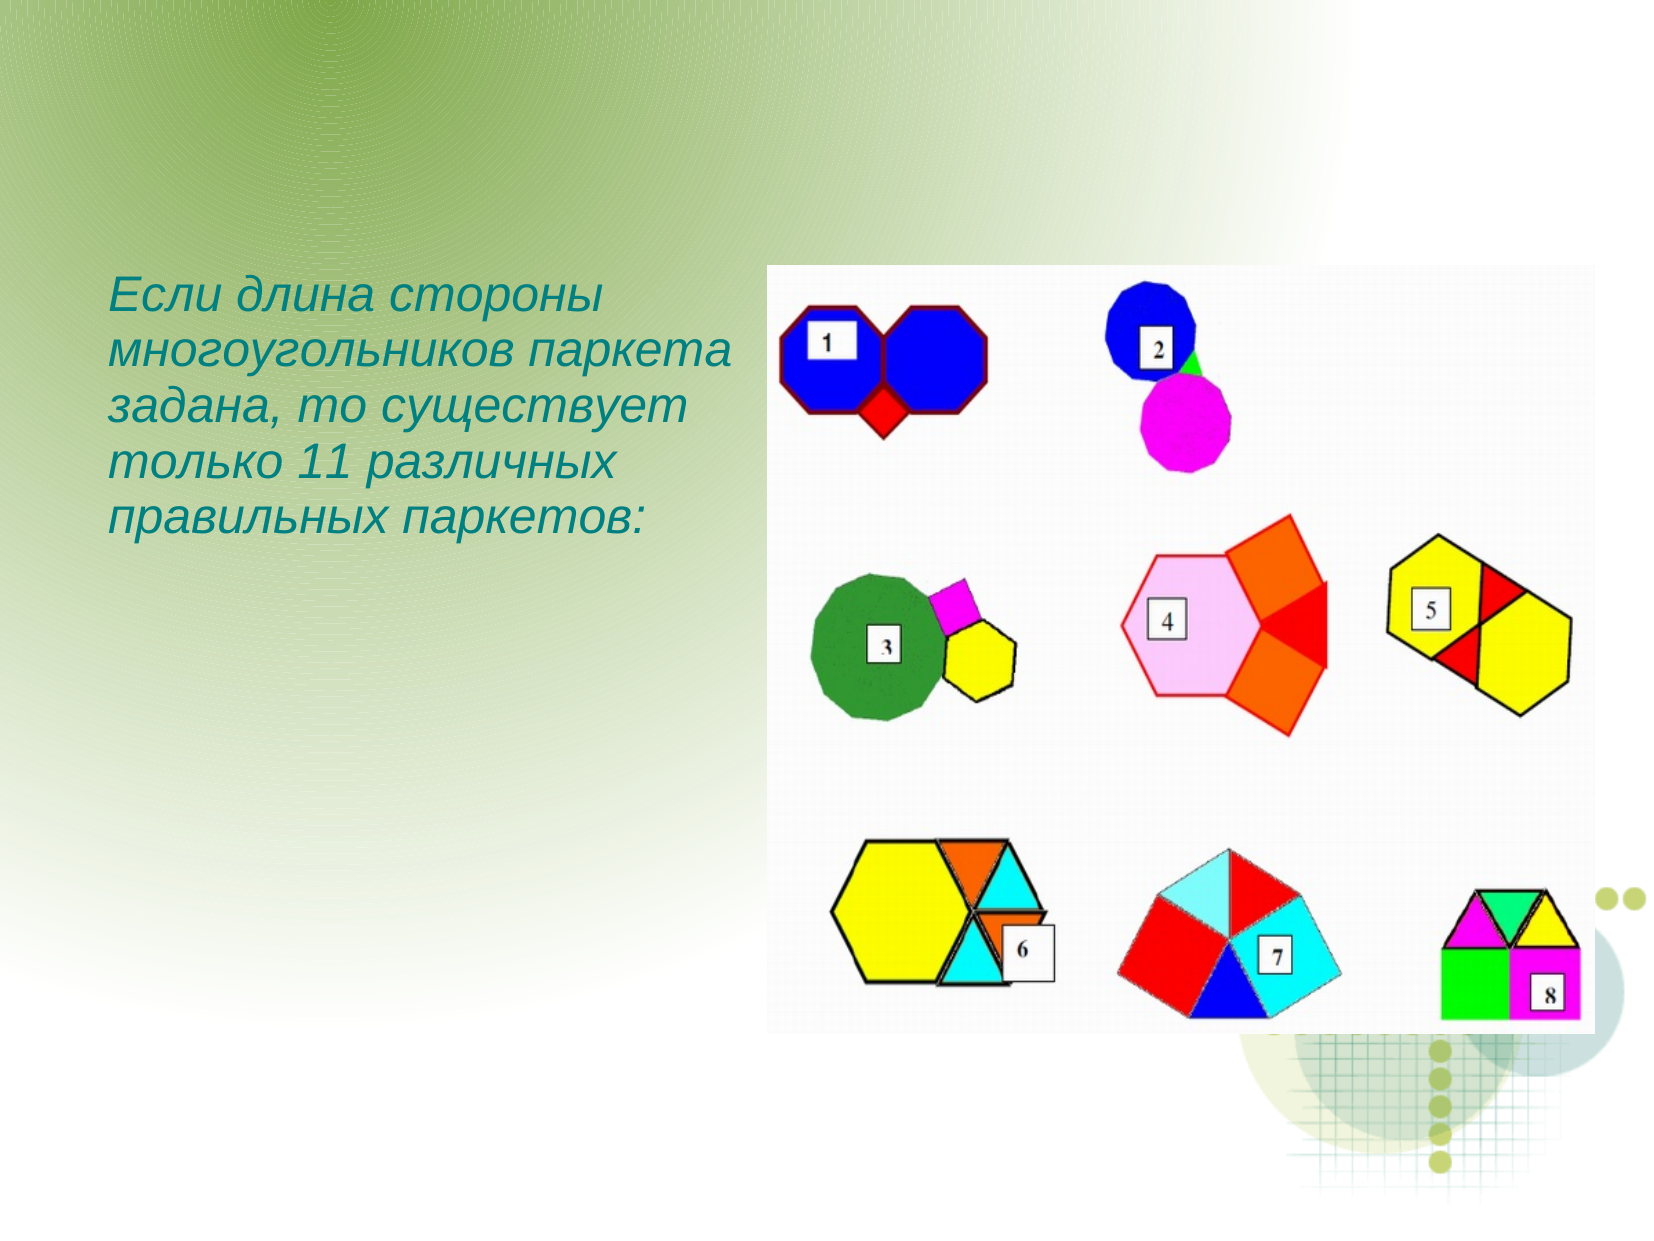

#
Если длина стороны многоугольников паркета задана, то существует только 11 различных правильных паркетов: